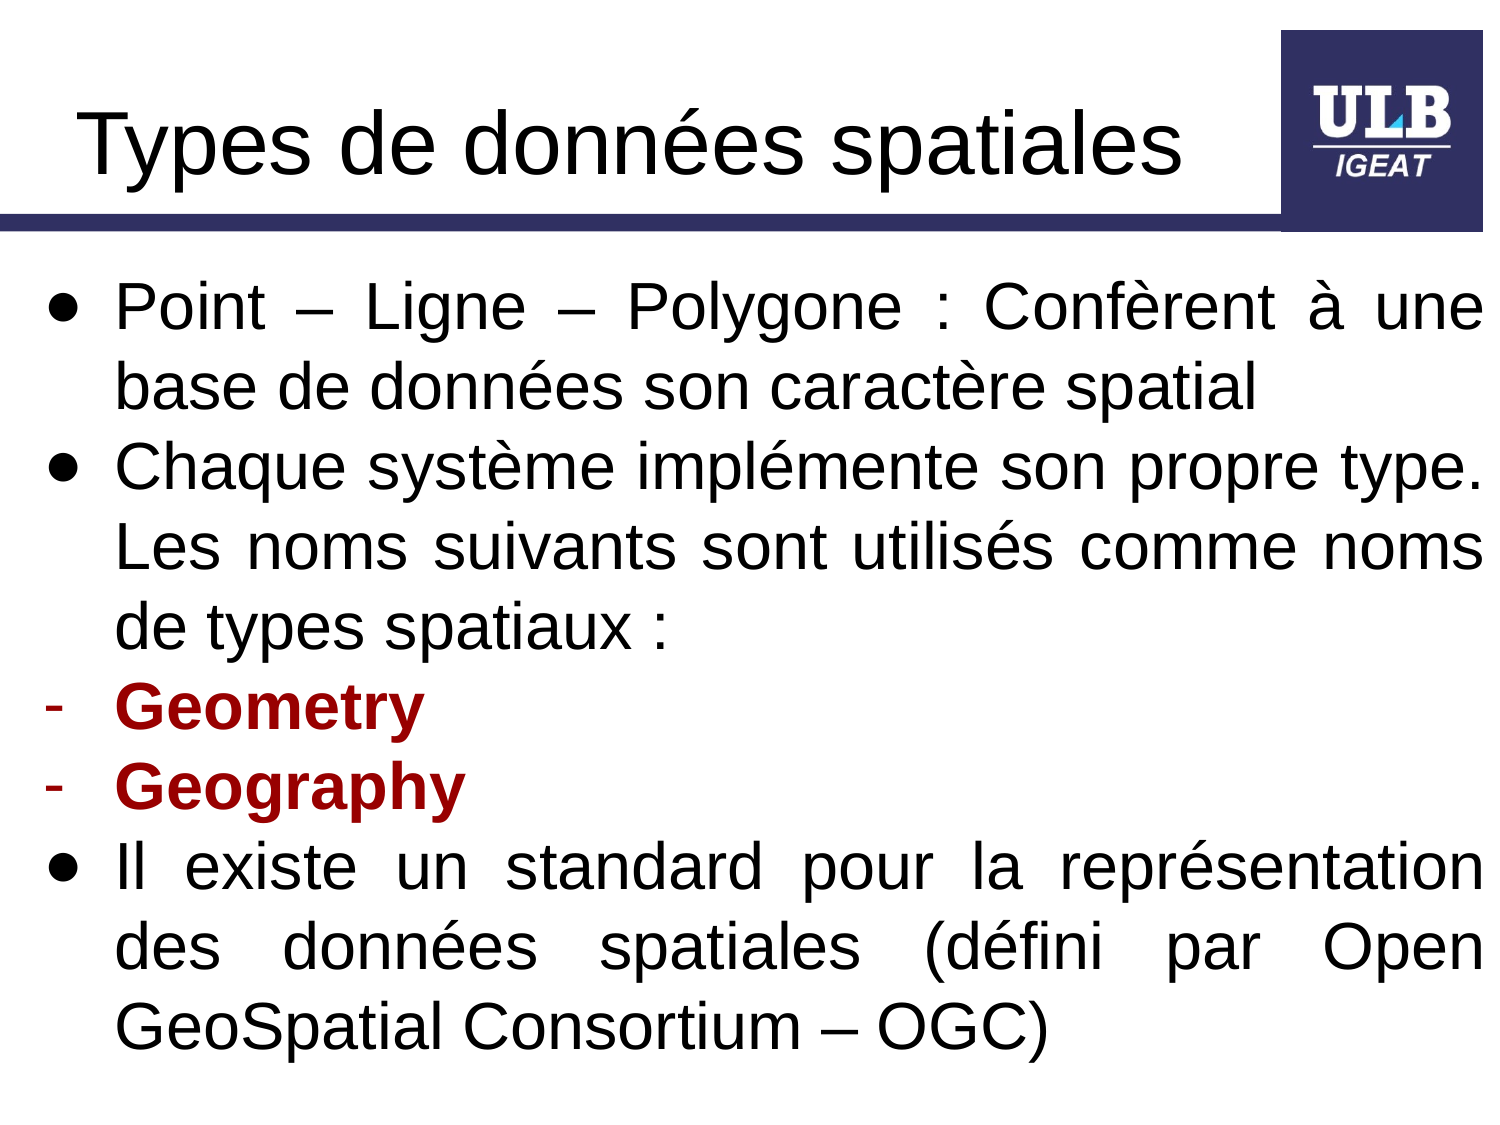

# Types de données spatiales
Point – Ligne – Polygone : Confèrent à une base de données son caractère spatial
Chaque système implémente son propre type. Les noms suivants sont utilisés comme noms de types spatiaux :
Geometry
Geography
Il existe un standard pour la représentation des données spatiales (défini par Open GeoSpatial Consortium – OGC)